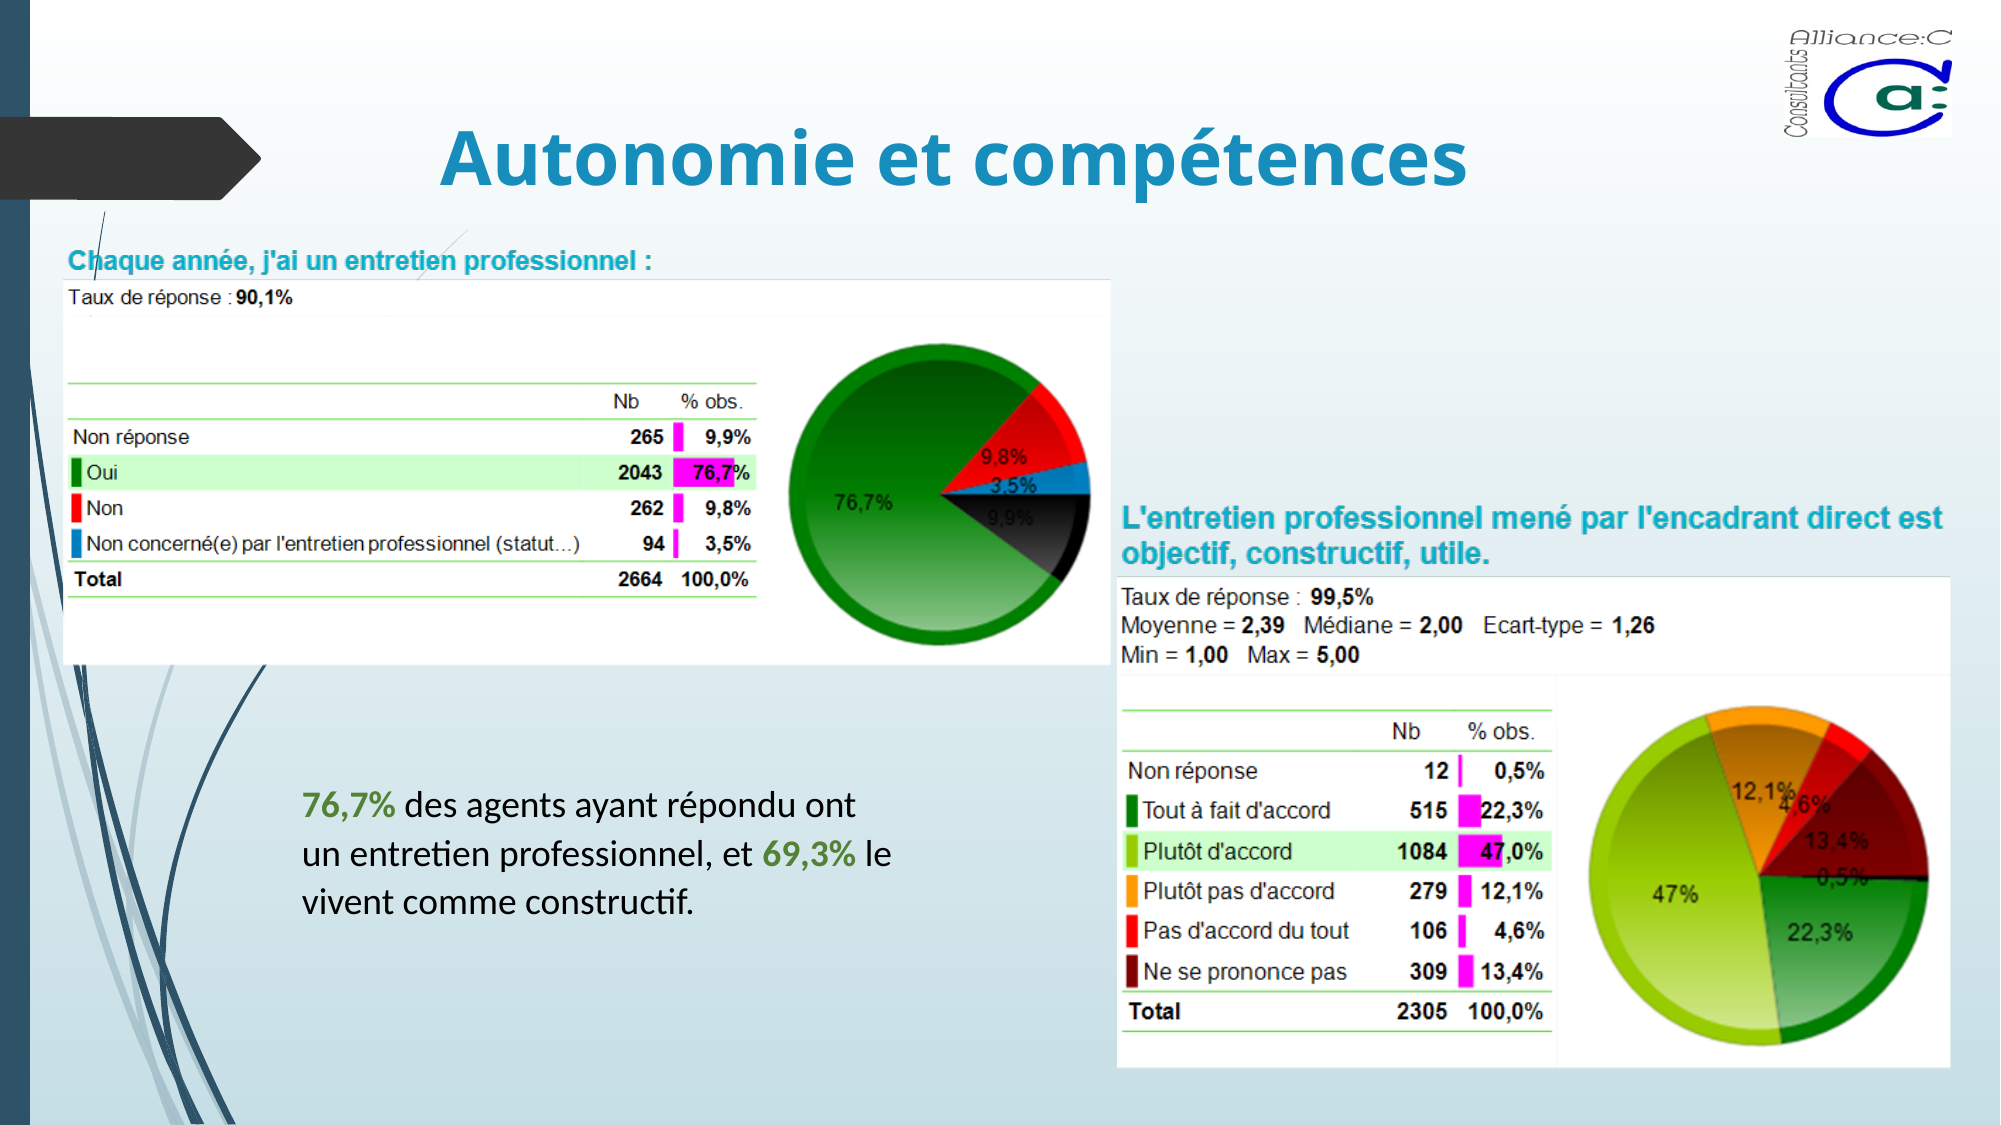

# Autonomie et compétences
76,7% des agents ayant répondu ont un entretien professionnel, et 69,3% le vivent comme constructif.